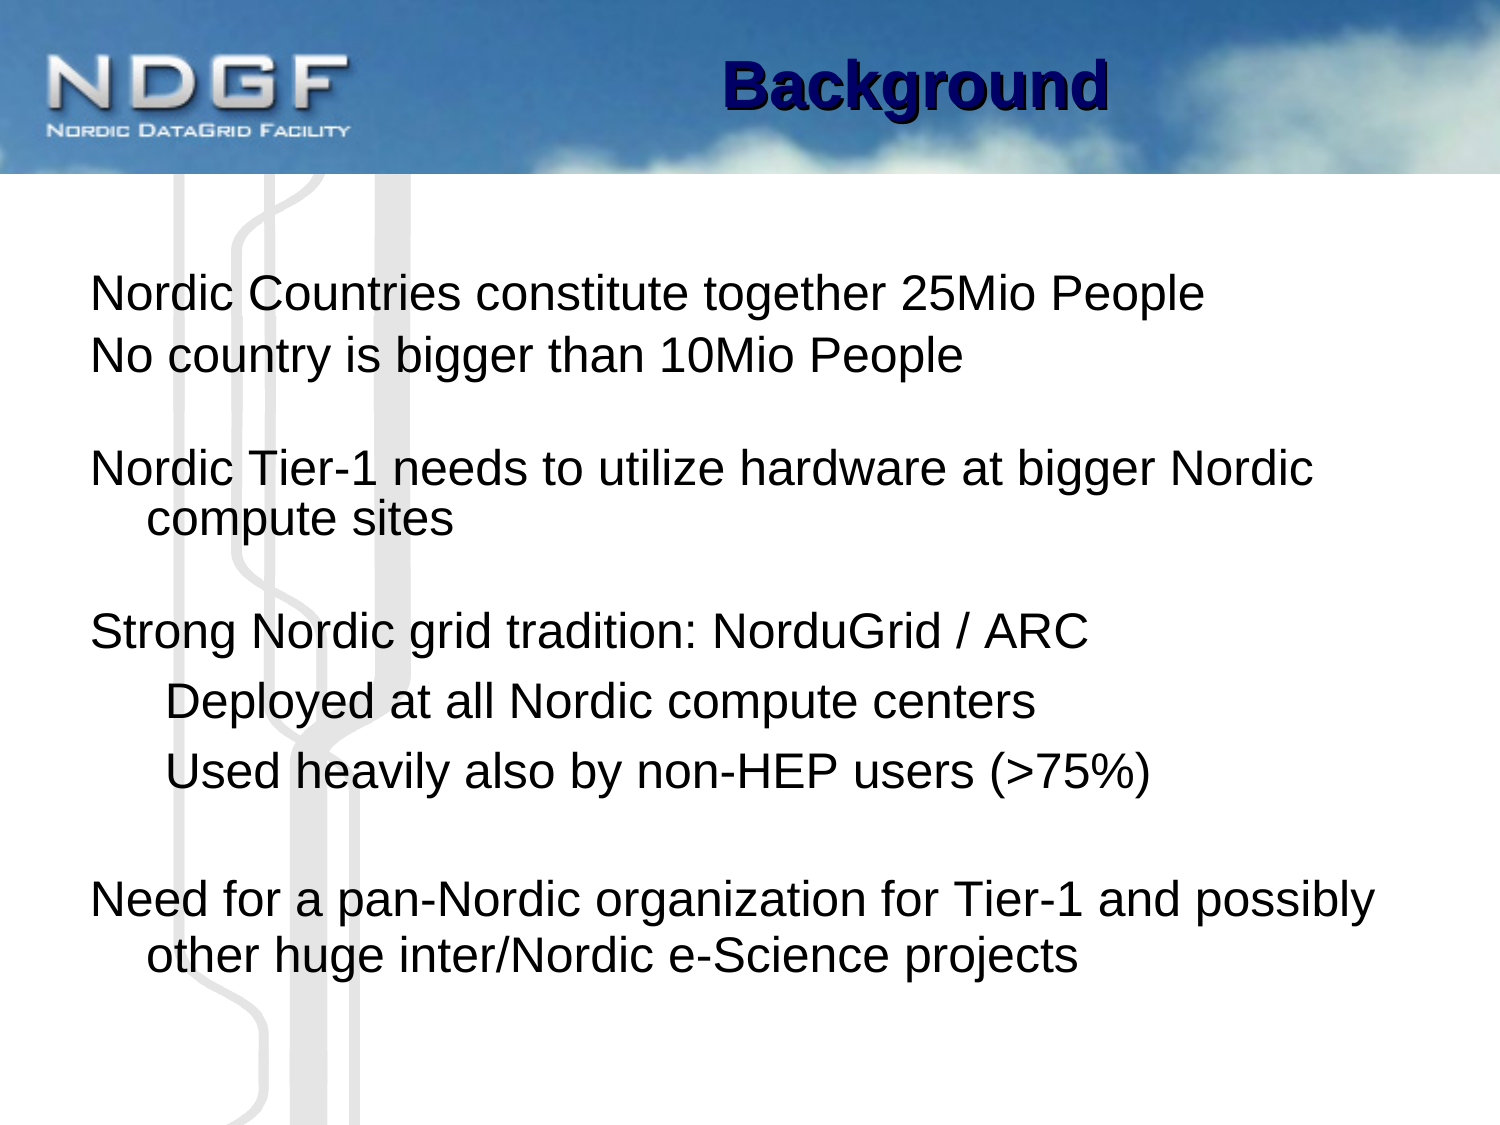

# Background
Nordic Countries constitute together 25Mio People
No country is bigger than 10Mio People
Nordic Tier-1 needs to utilize hardware at bigger Nordic compute sites
Strong Nordic grid tradition: NorduGrid / ARC
Deployed at all Nordic compute centers
Used heavily also by non-HEP users (>75%)
Need for a pan-Nordic organization for Tier-1 and possibly other huge inter/Nordic e-Science projects